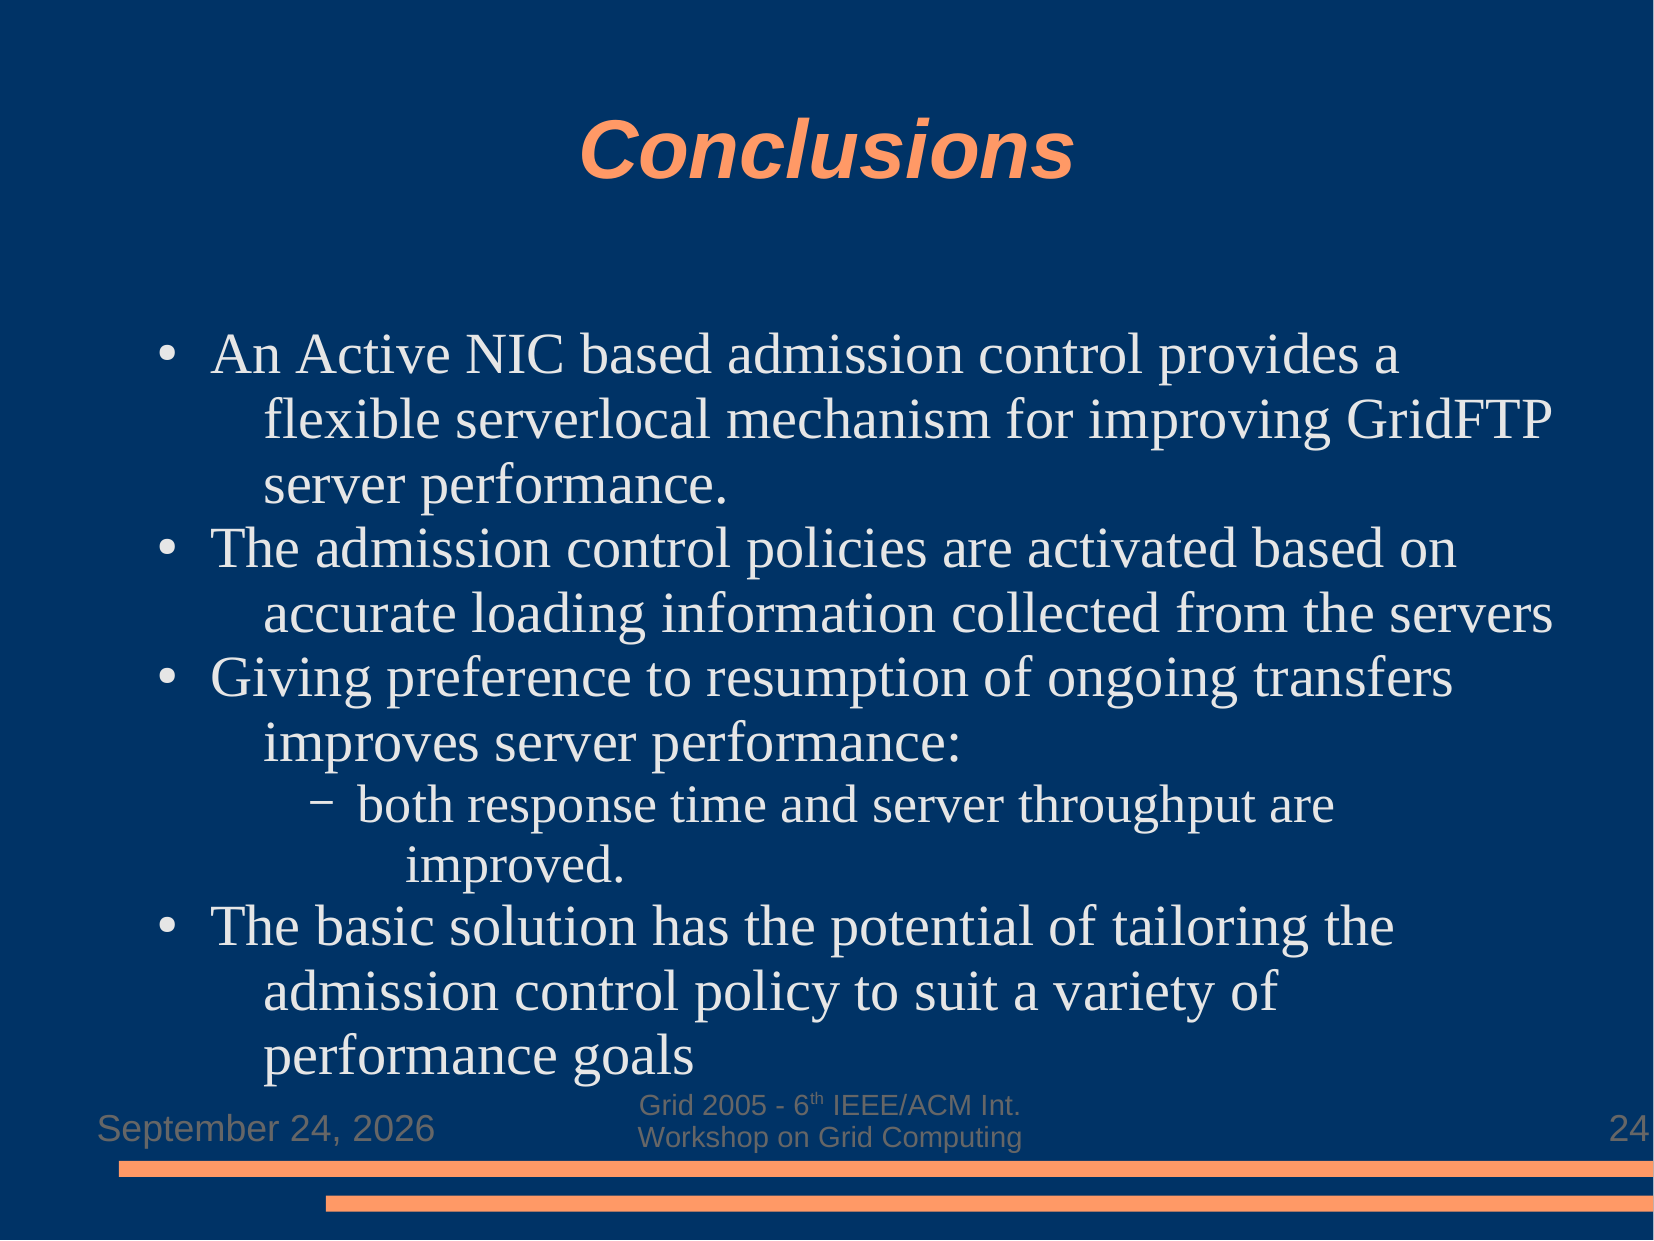

# Conclusions
An Active NIC based admission control provides a flexible server­local mechanism for improving GridFTP server performance.
The admission control policies are activated based on accurate loading information collected from the servers
Giving preference to resumption of ongoing transfers improves server performance:
both response time and server throughput are improved.
The basic solution has the potential of tailoring the admission control policy to suit a variety of  performance goals